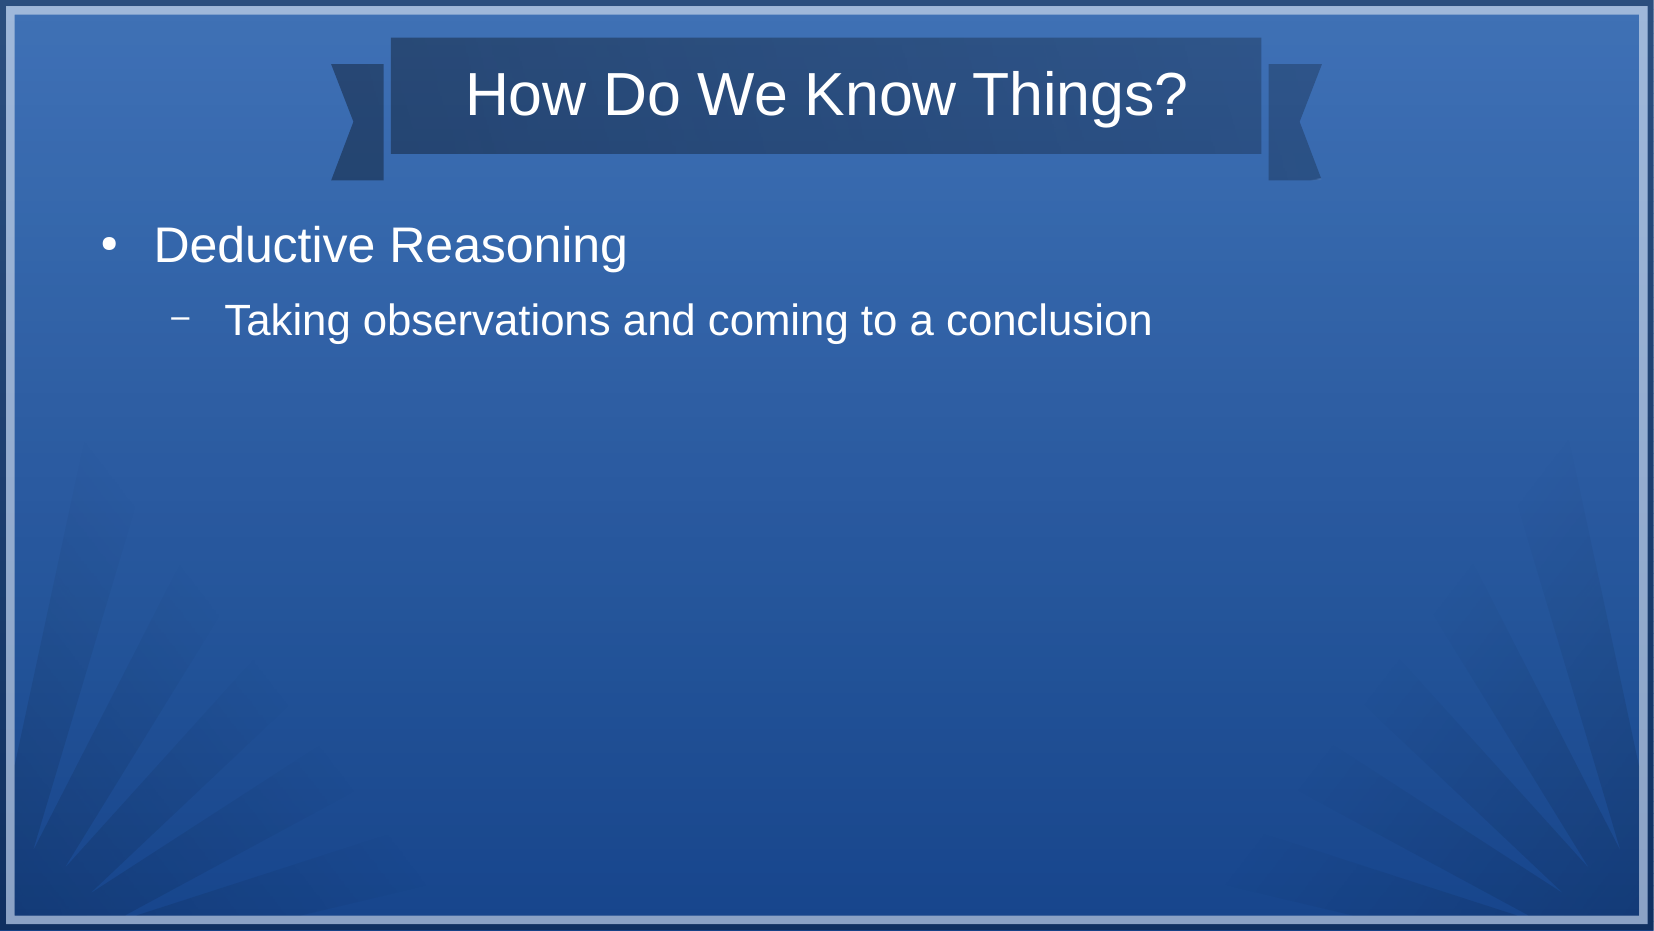

# How Do We Know Things?
Deductive Reasoning
Taking observations and coming to a conclusion